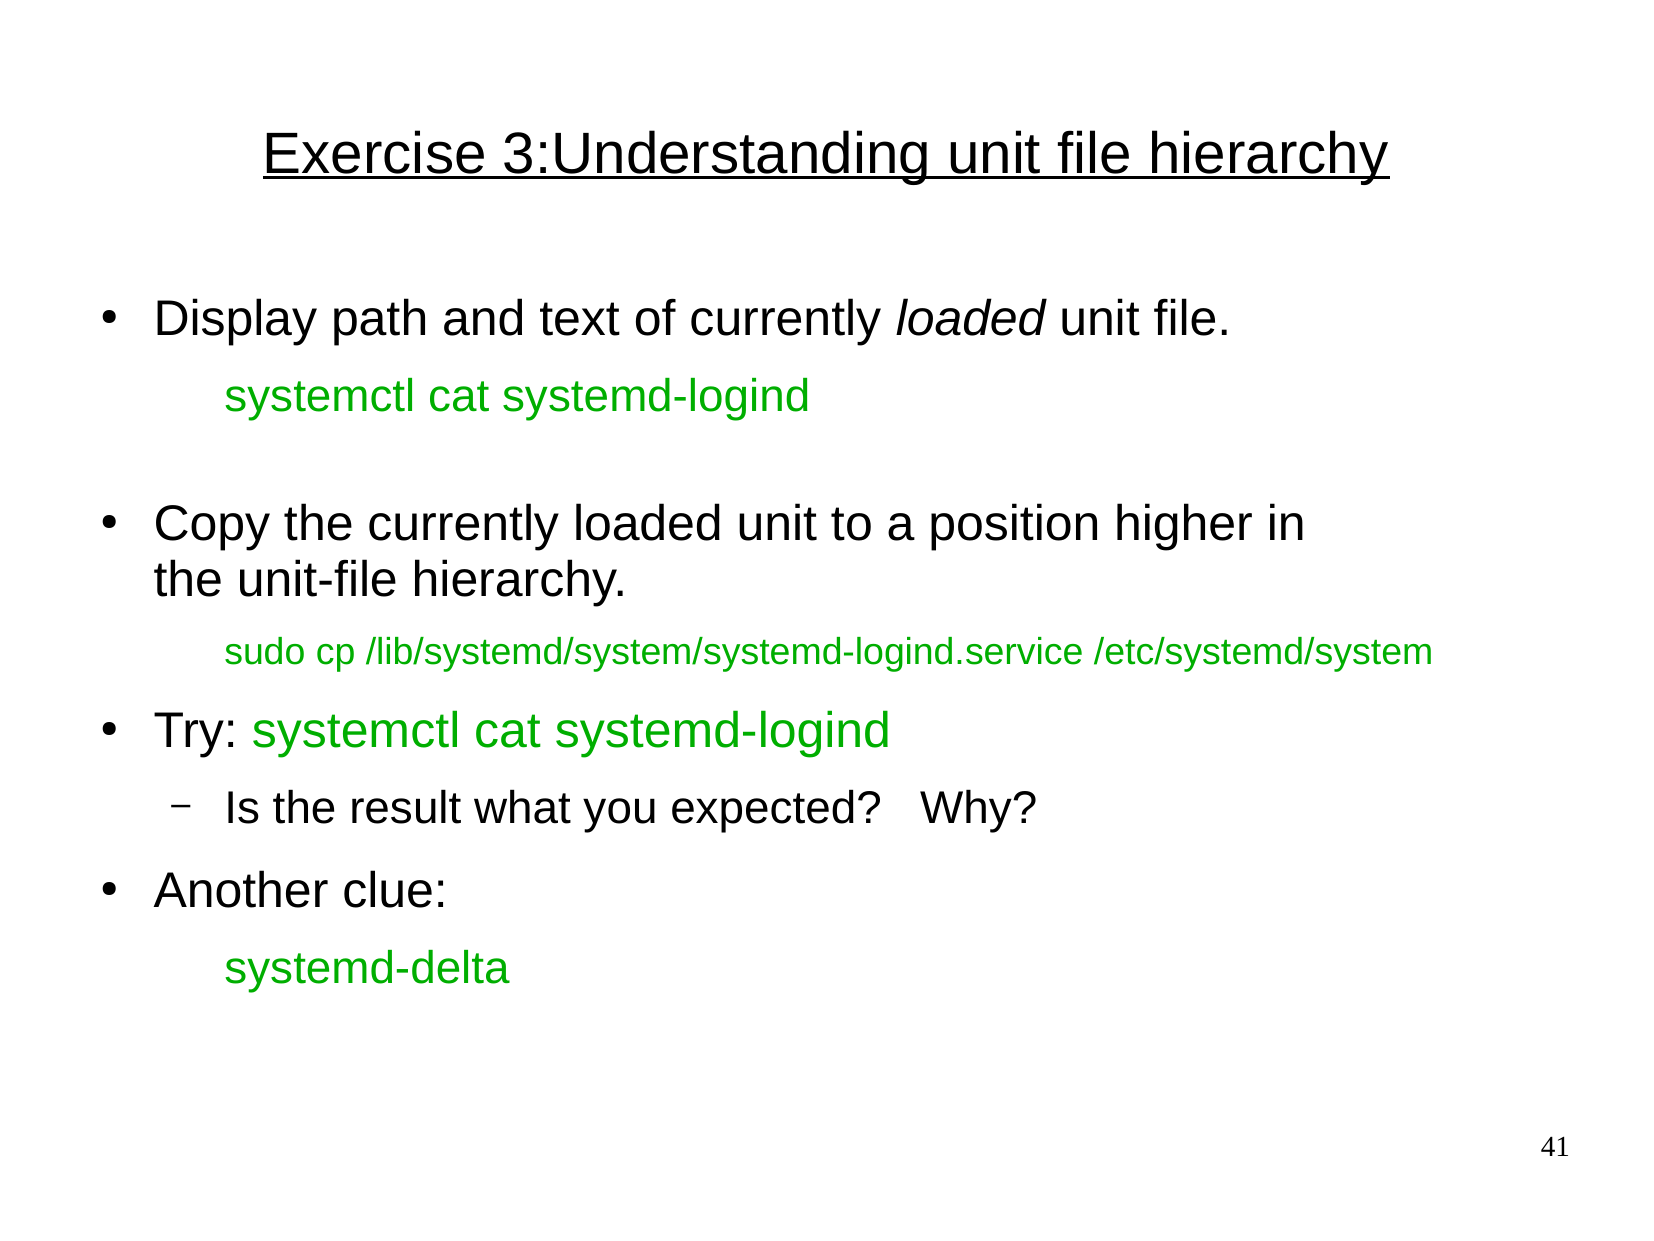

# Exercise 3:Understanding unit file hierarchy
Display path and text of currently loaded unit file.
systemctl cat systemd-logind
Copy the currently loaded unit to a position higher in
the unit-file hierarchy.
sudo cp /lib/systemd/system/systemd-logind.service /etc/systemd/system
Try: systemctl cat systemd-logind
Is the result what you expected? Why?
Another clue:
systemd-delta
41